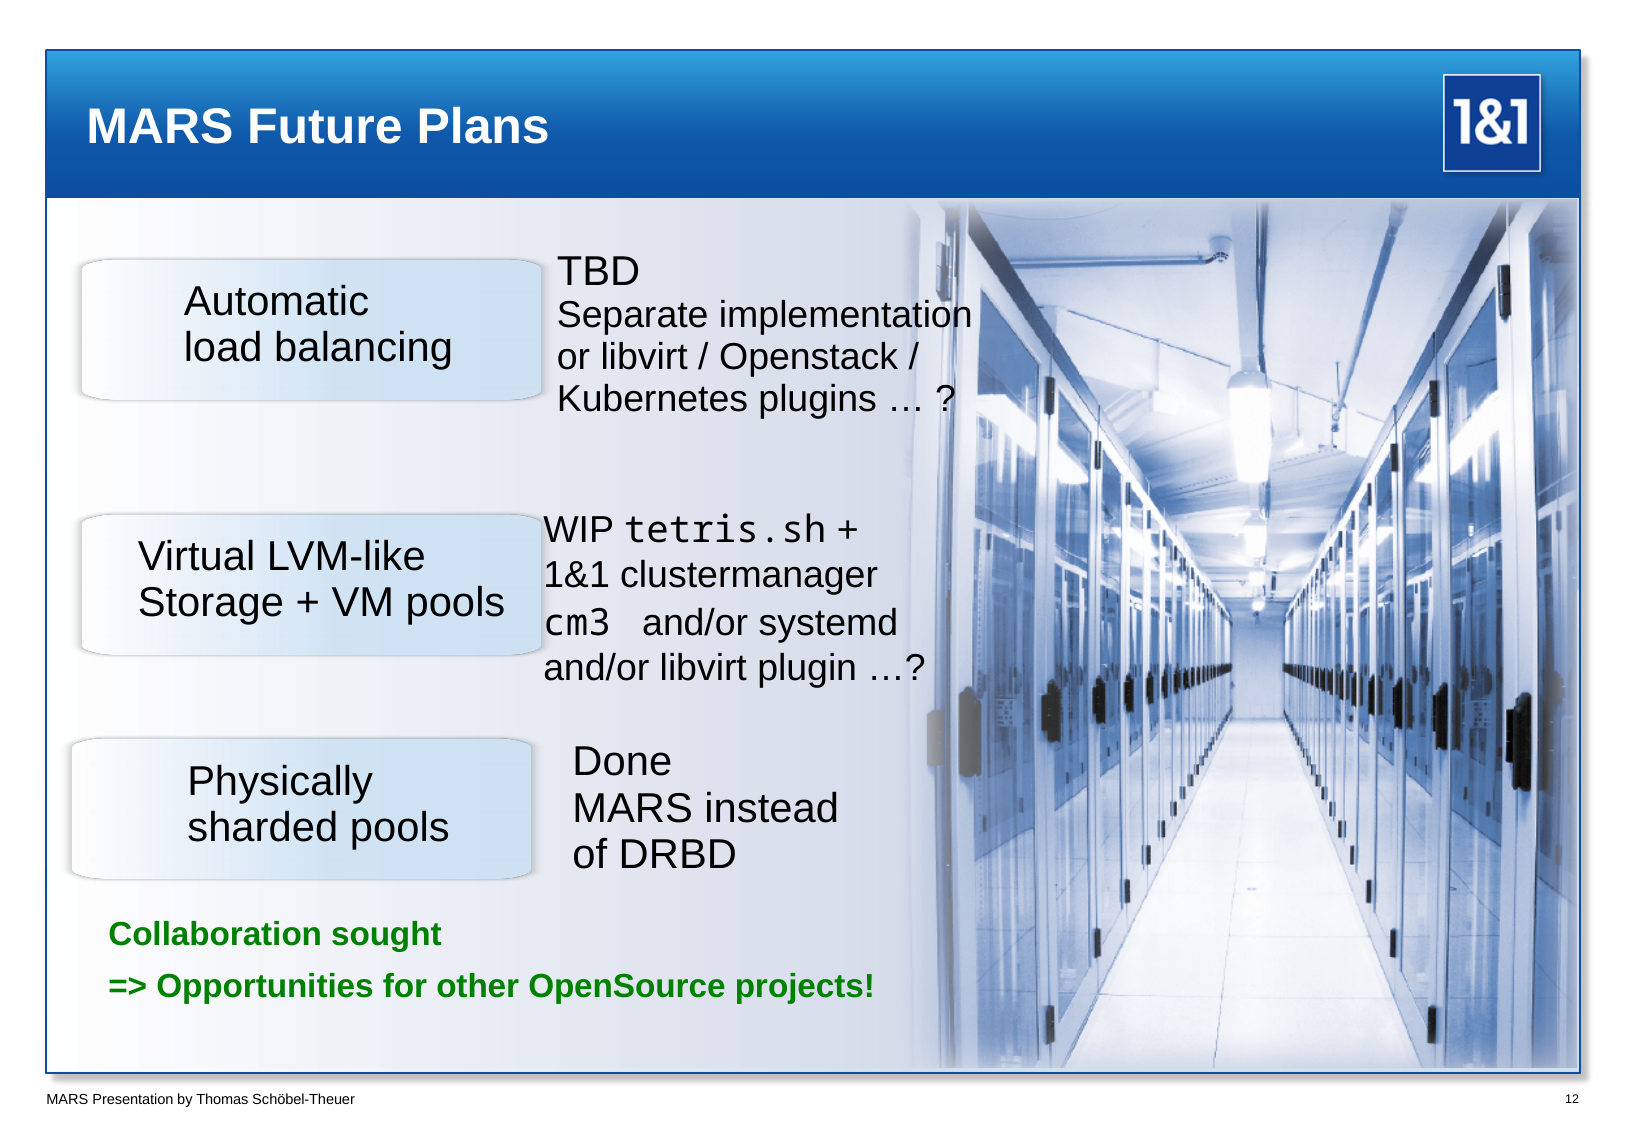

# MARS Future Plans
TBD
Separate implementation
or libvirt / Openstack /
Kubernetes plugins … ?
Automatic
load balancing
WIP tetris.sh +
1&1 clustermanager
cm3 and/or systemd
and/or libvirt plugin …?
Virtual LVM-like
Storage + VM pools
Done
MARS instead
of DRBD
Physically
sharded pools
Collaboration sought
=> Opportunities for other OpenSource projects!
MARS Presentation by Thomas Schöbel-Theuer